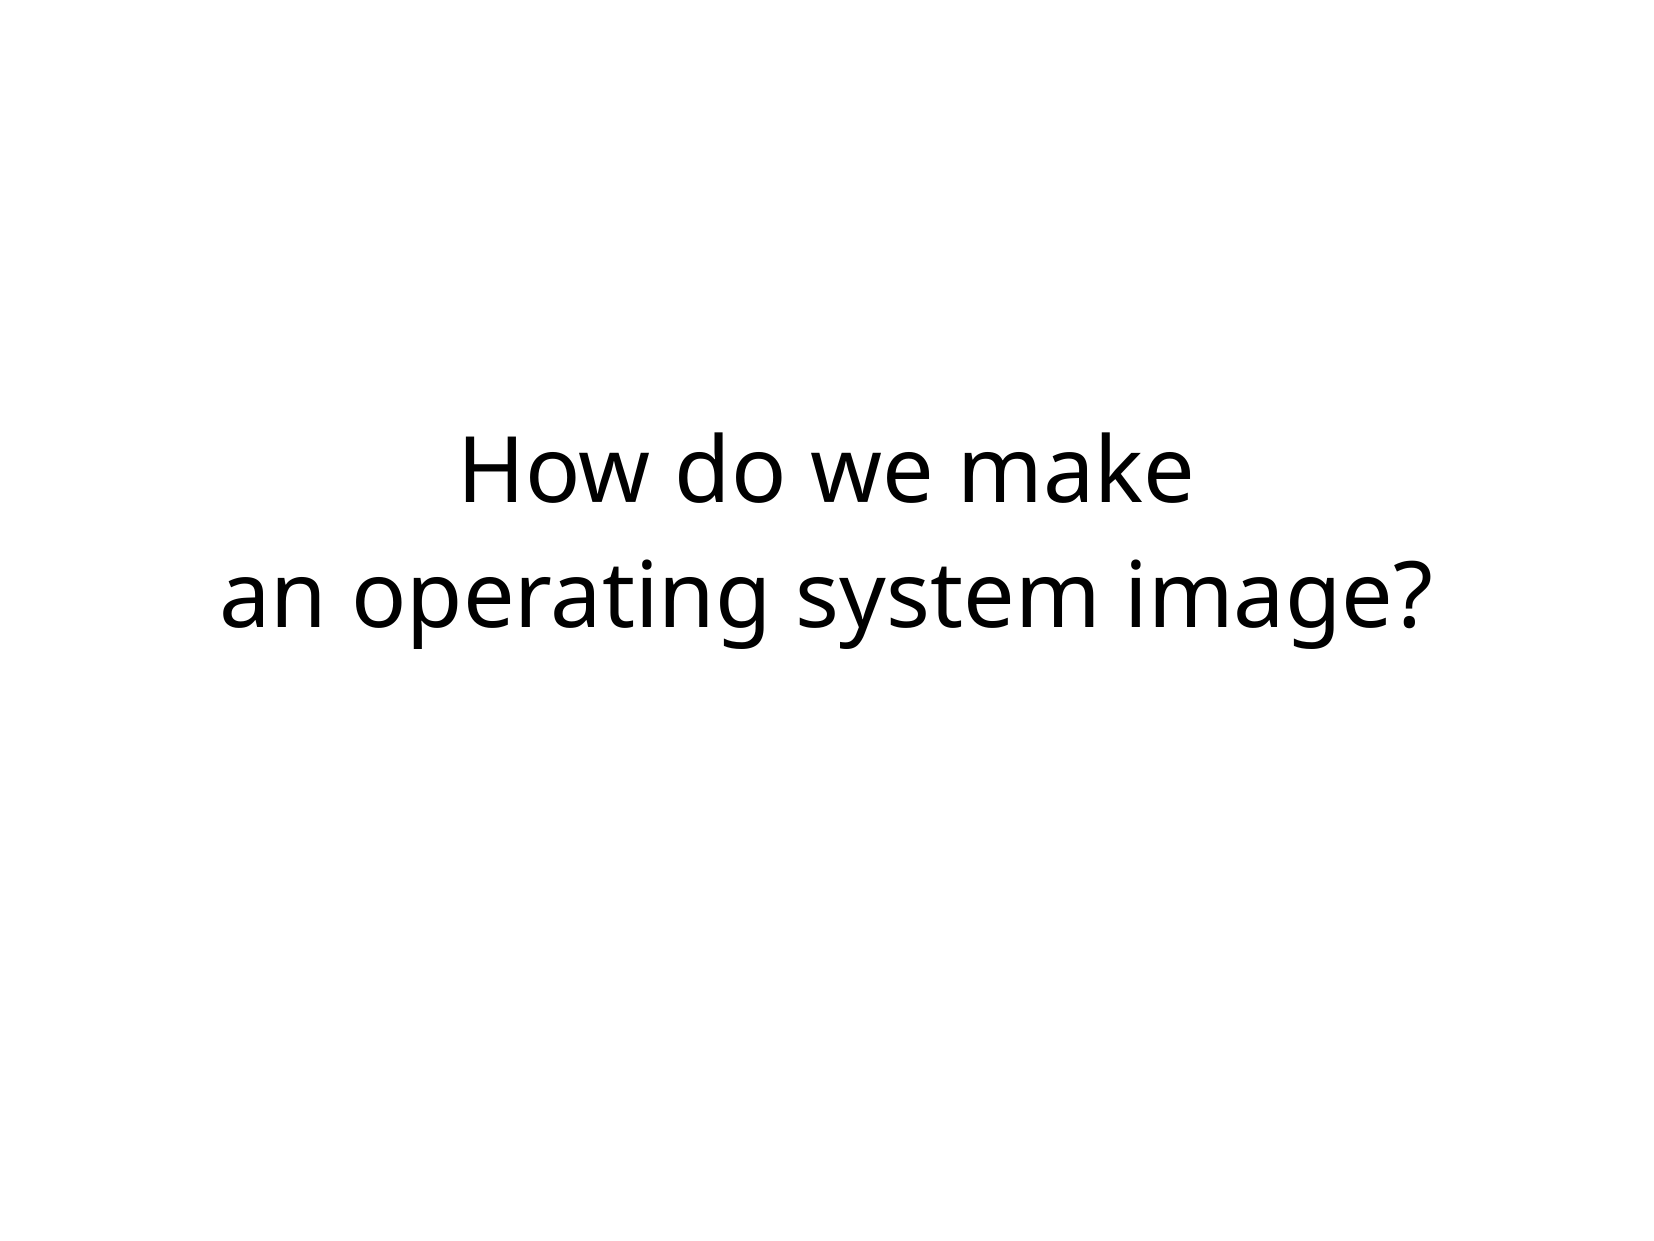

# How do we make
an operating system image?